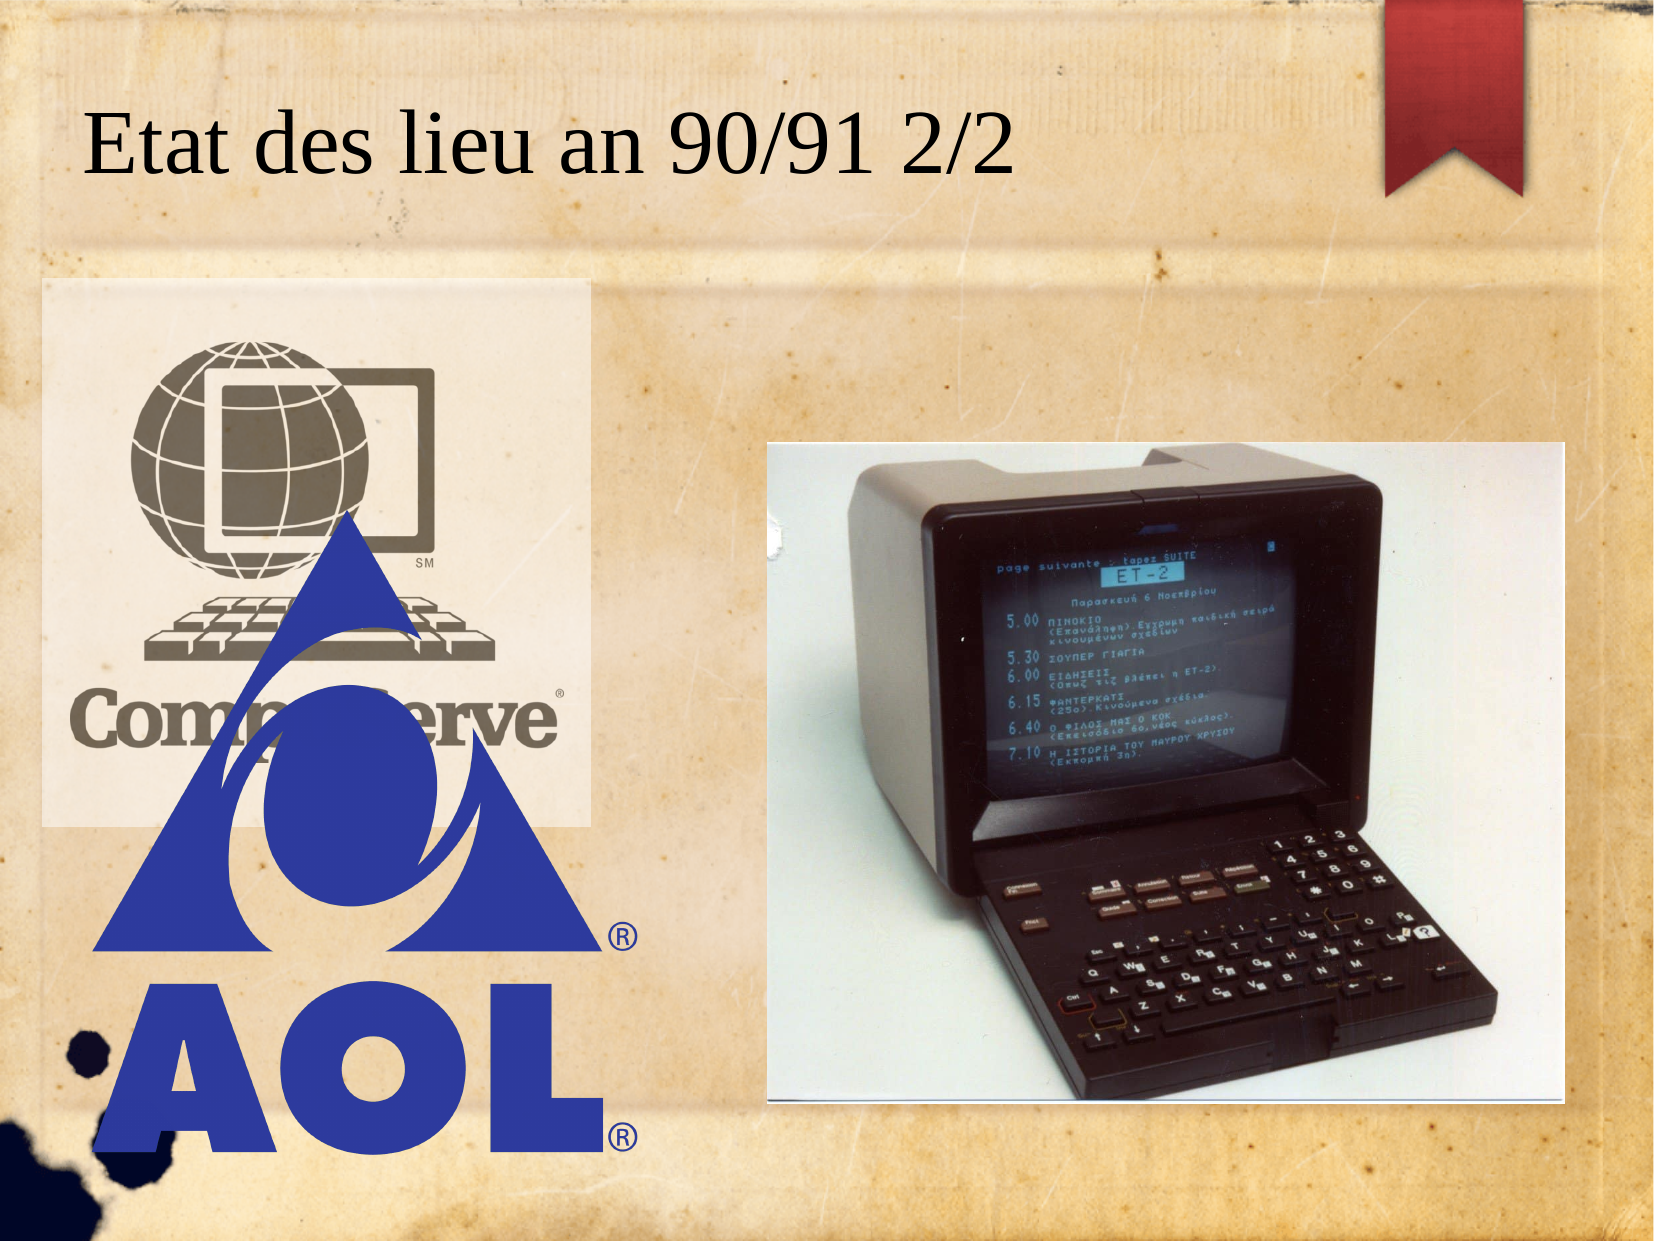

# Etat des lieu an 90/91 2/2